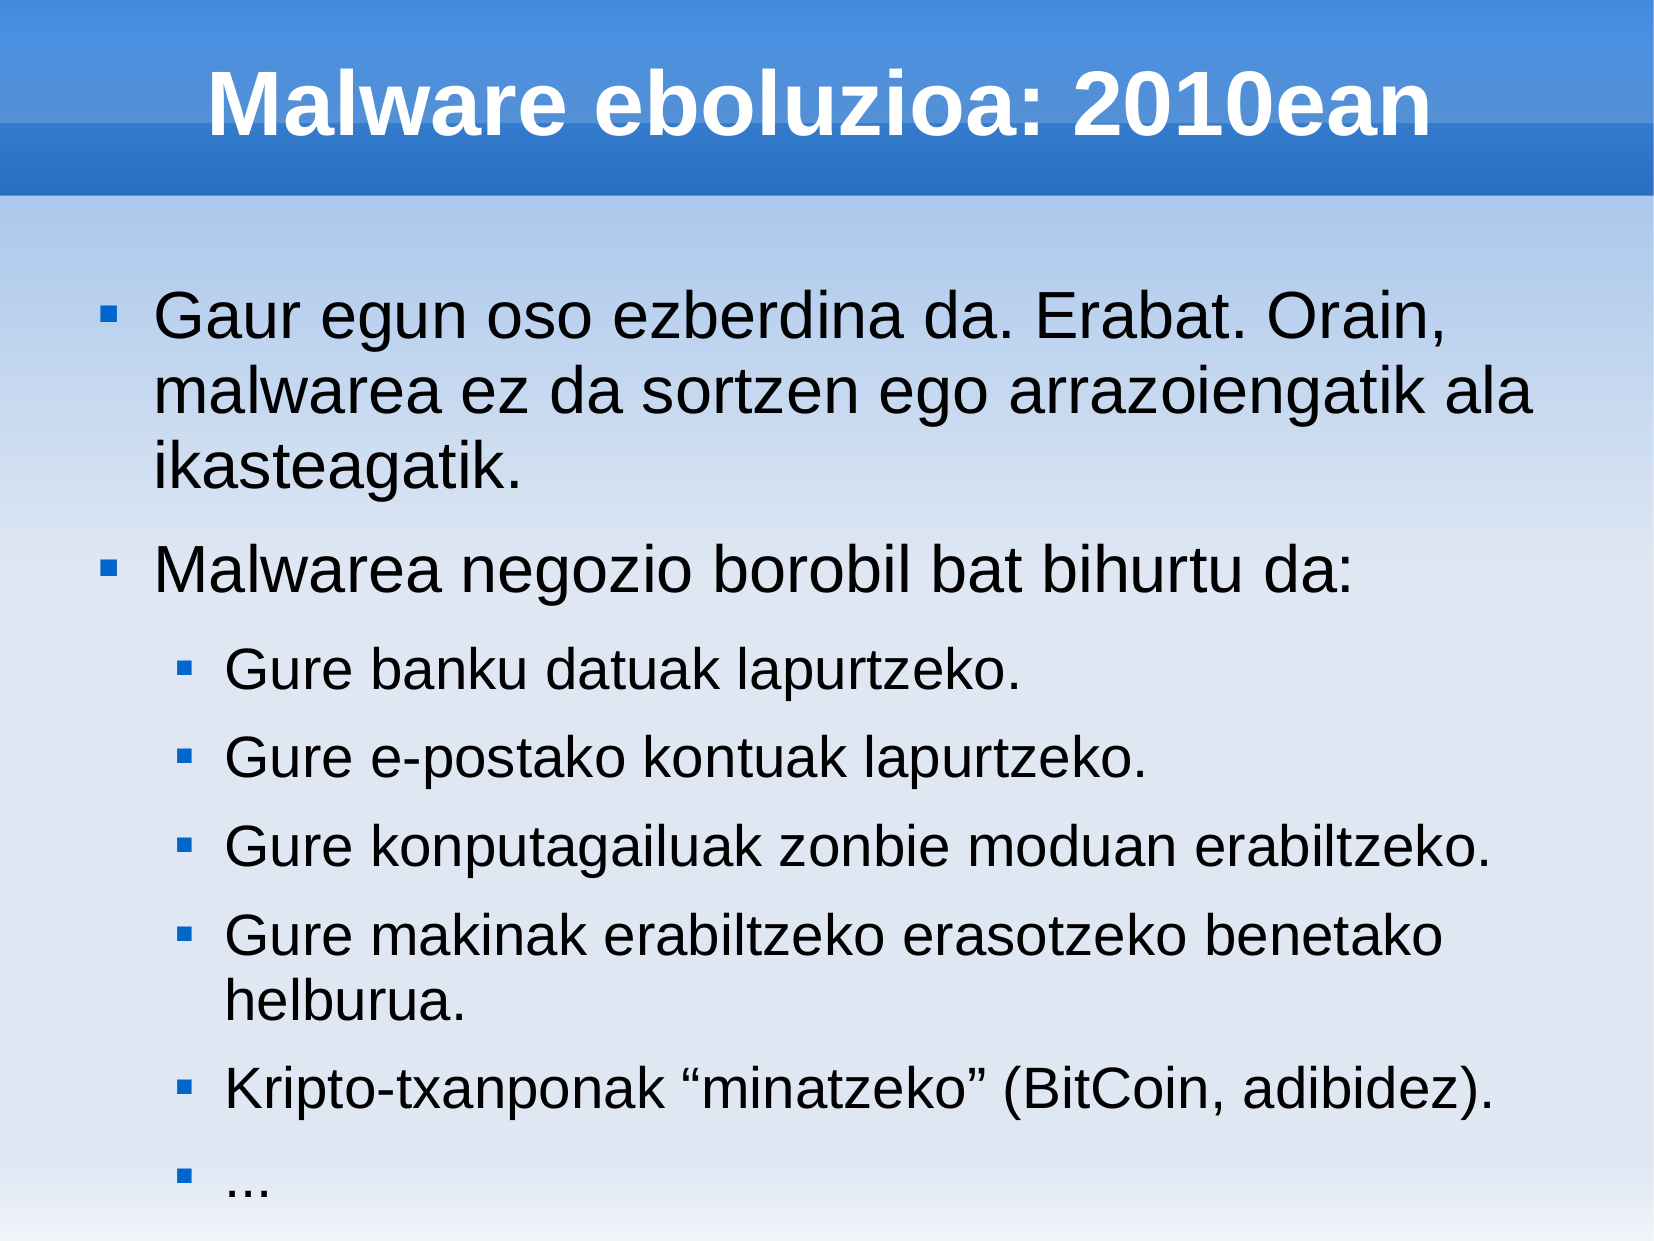

# Malware eboluzioa: 2010ean
Gaur egun oso ezberdina da. Erabat. Orain, malwarea ez da sortzen ego arrazoiengatik ala ikasteagatik.
Malwarea negozio borobil bat bihurtu da:
Gure banku datuak lapurtzeko.
Gure e-postako kontuak lapurtzeko.
Gure konputagailuak zonbie moduan erabiltzeko.
Gure makinak erabiltzeko erasotzeko benetako helburua.
Kripto-txanponak “minatzeko” (BitCoin, adibidez).
...